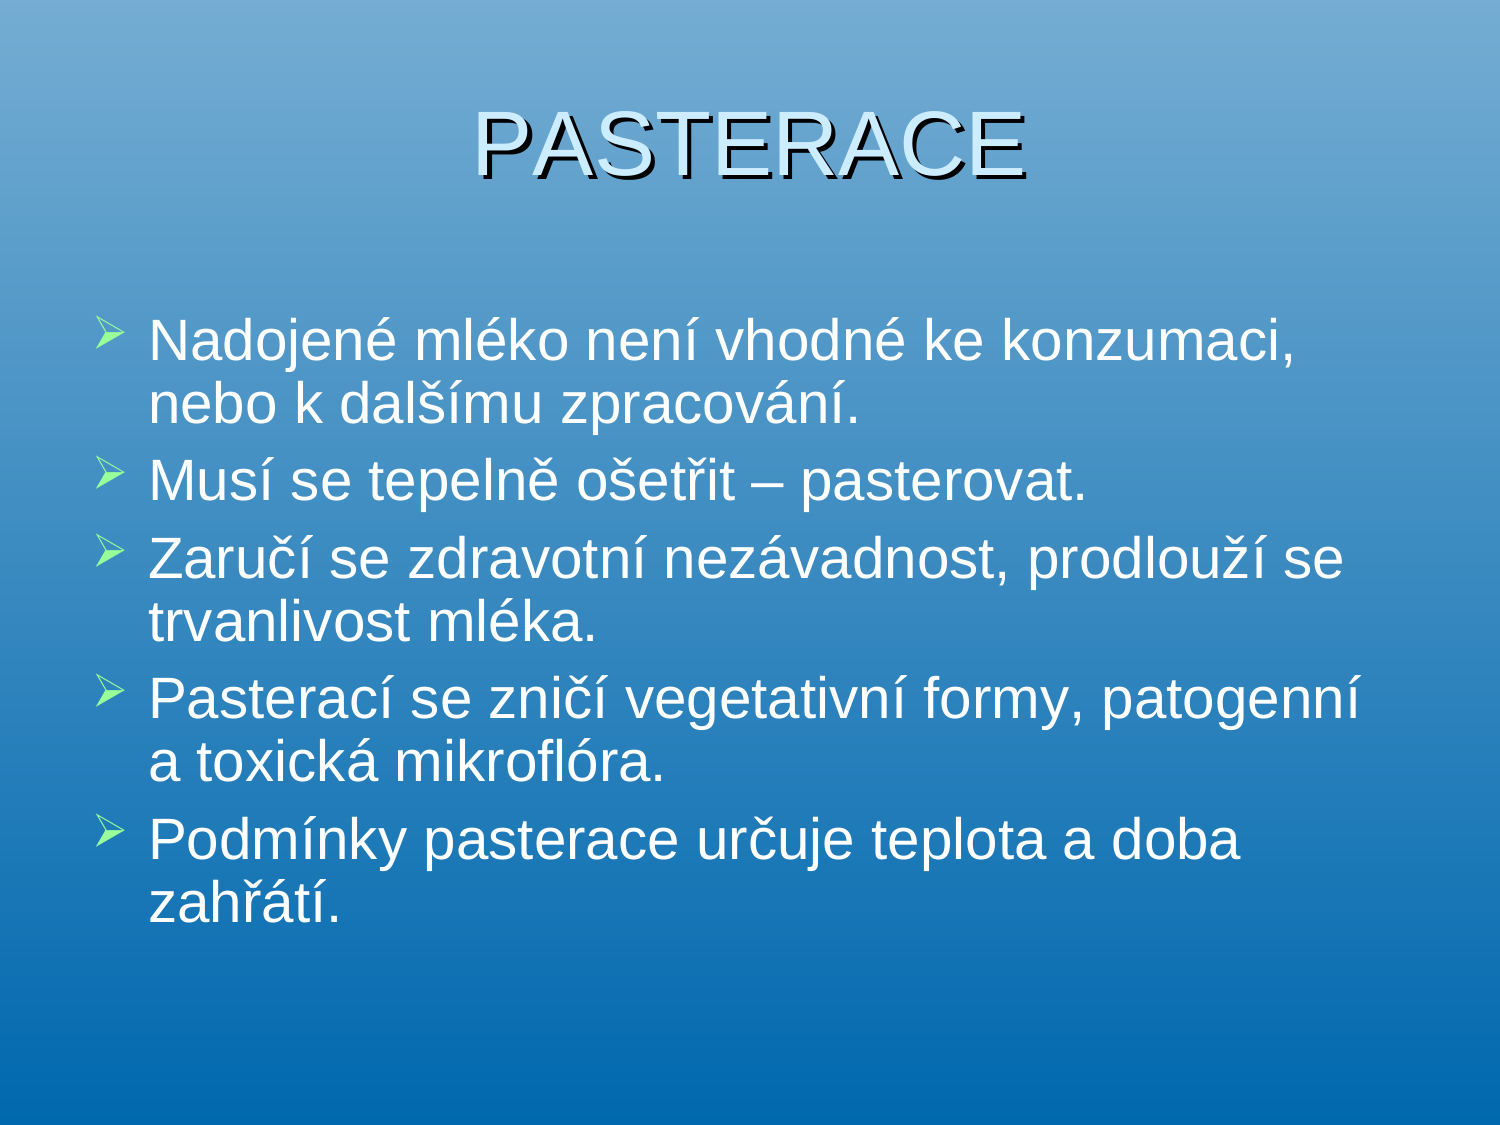

# PASTERACE
Nadojené mléko není vhodné ke konzumaci, nebo k dalšímu zpracování.
Musí se tepelně ošetřit – pasterovat.
Zaručí se zdravotní nezávadnost, prodlouží se trvanlivost mléka.
Pasterací se zničí vegetativní formy, patogenní
a toxická mikroflóra.
Podmínky pasterace určuje teplota a doba zahřátí.